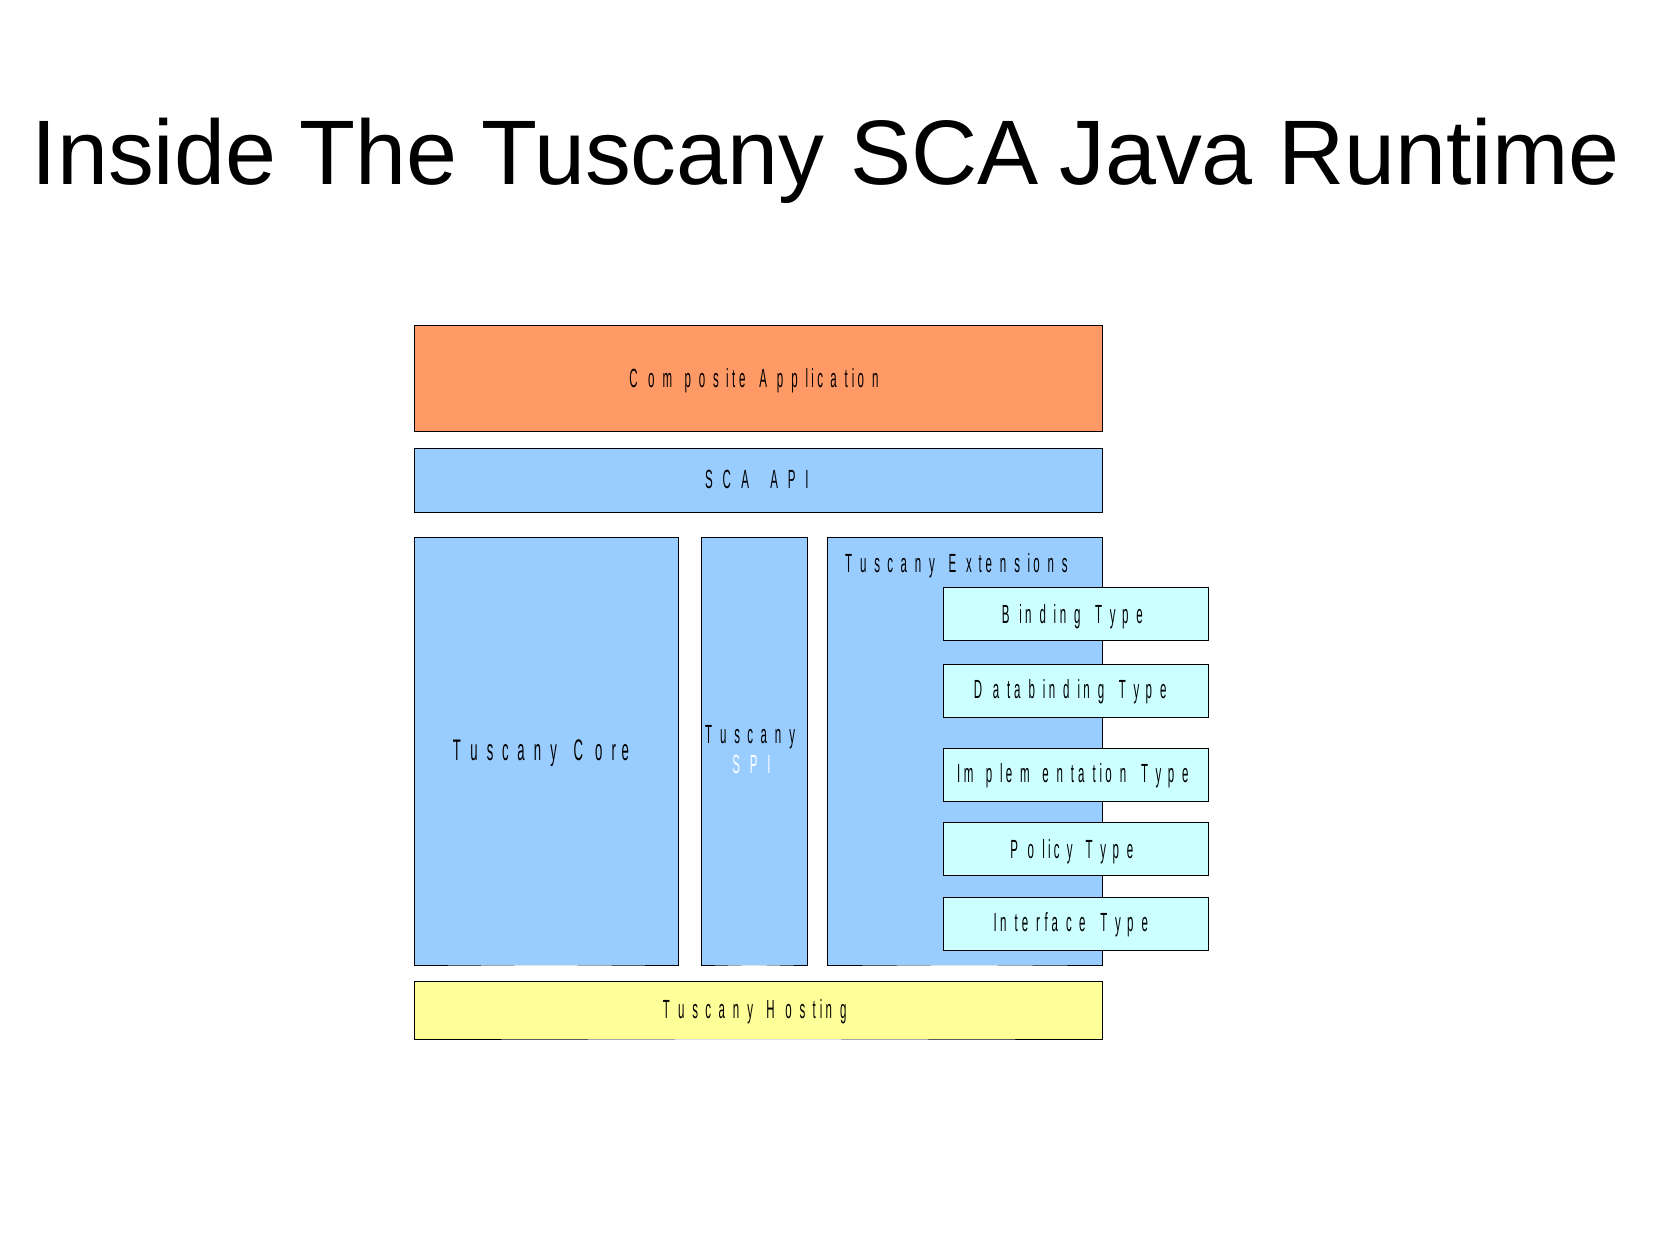

# Inside The Tuscany SCA Java Runtime